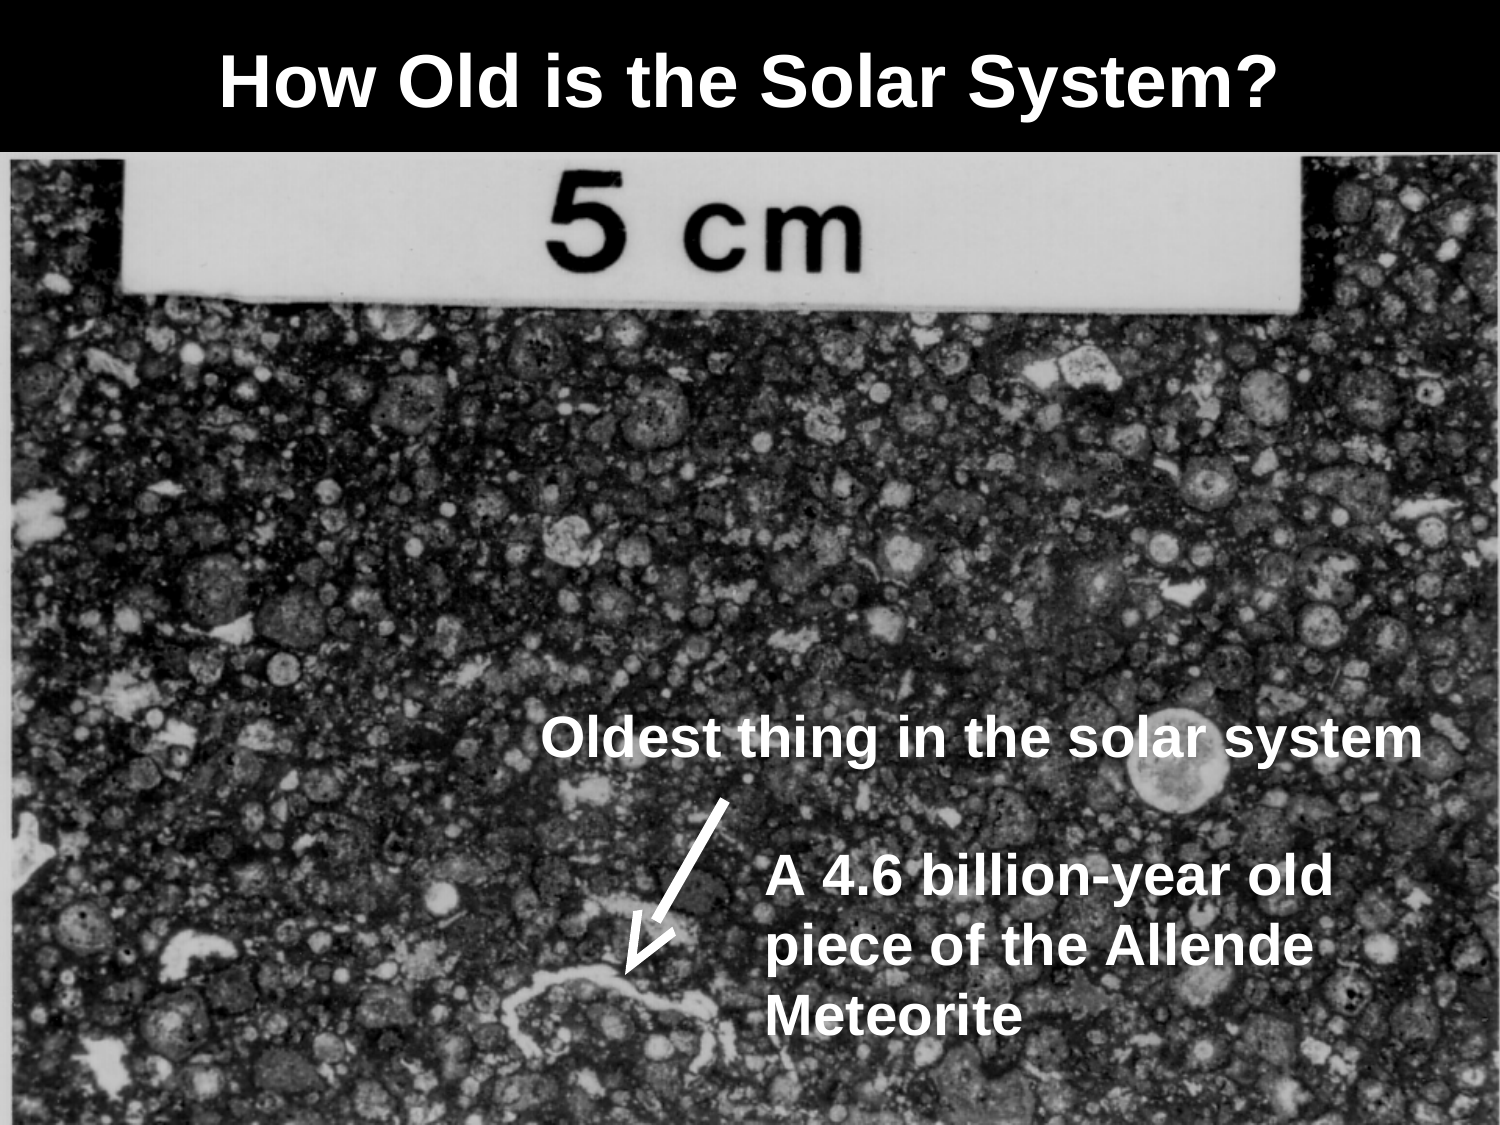

How Old is the Solar System?
Oldest thing in the solar system
A 4.6 billion-year old piece of the Allende Meteorite